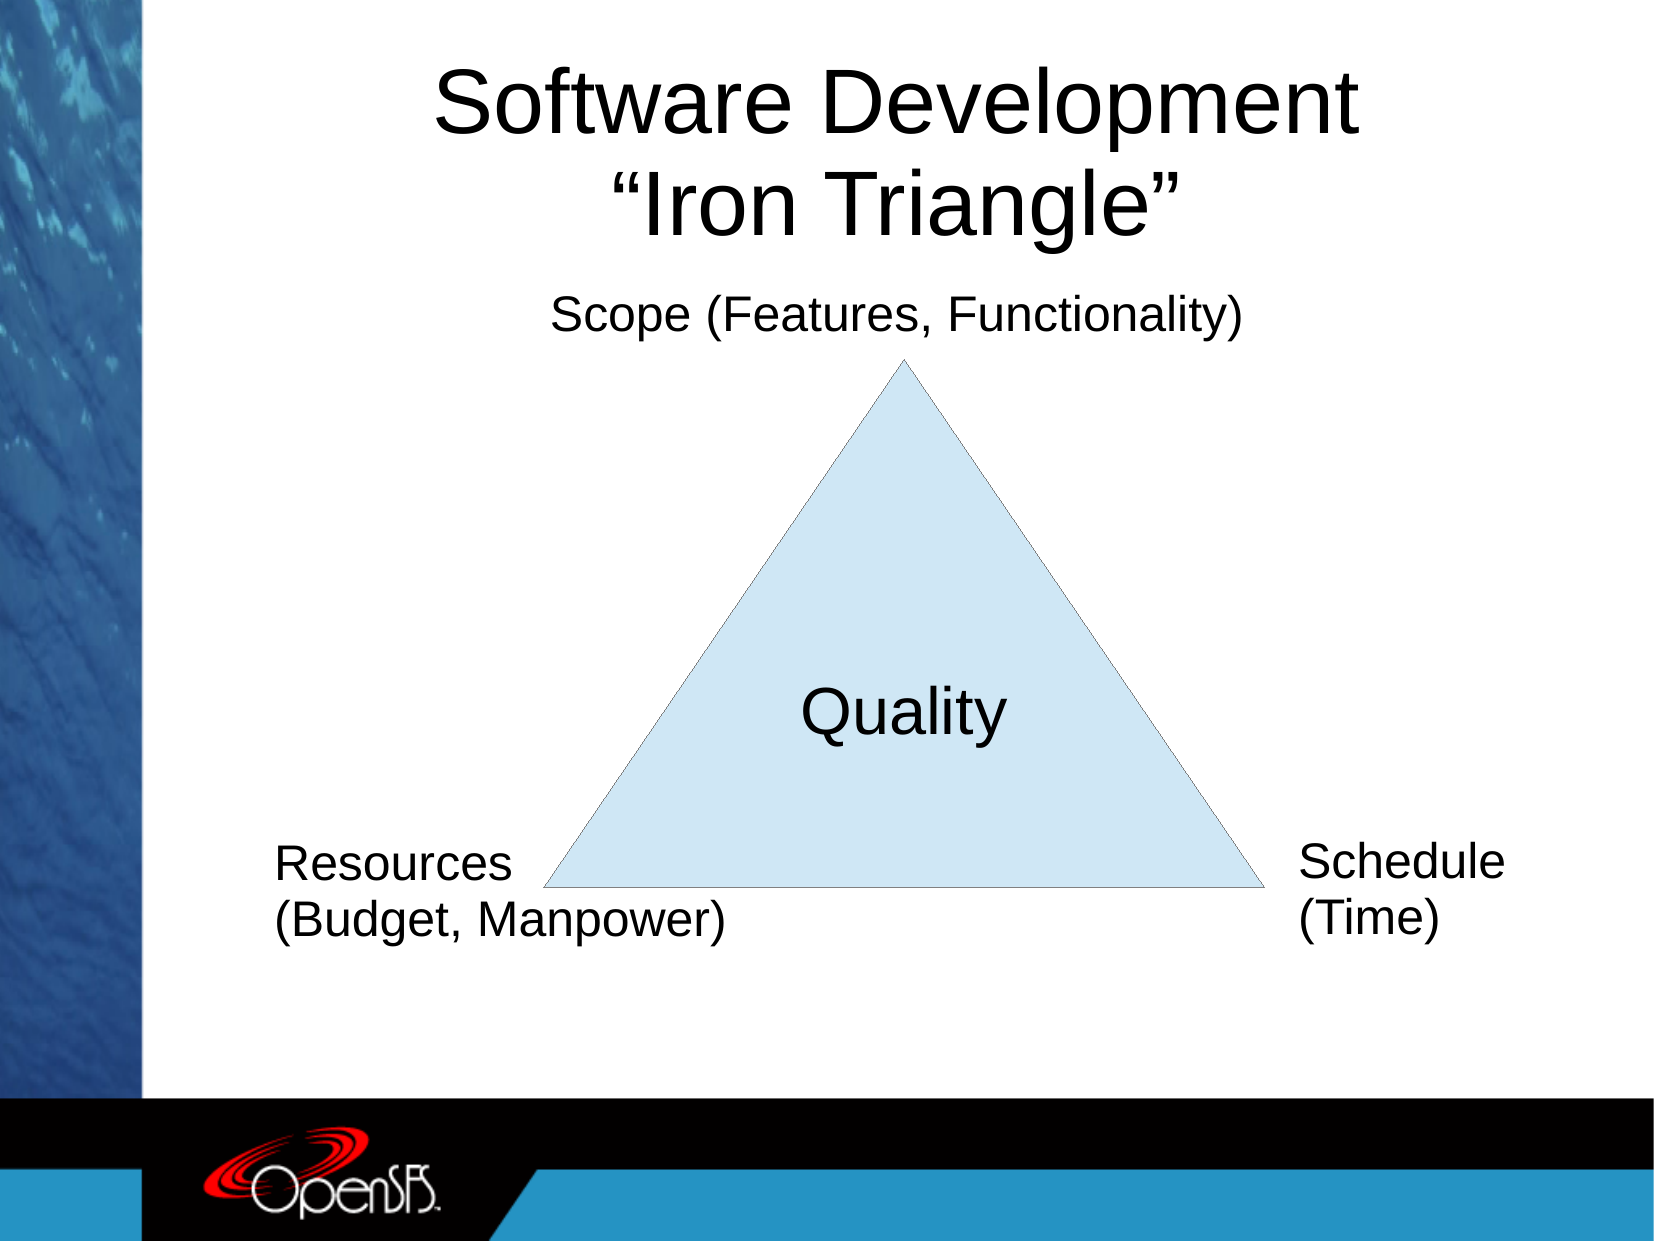

# Software Development “Iron Triangle”
Scope (Features, Functionality)
Quality
Schedule
(Time)
Resources
(Budget, Manpower)